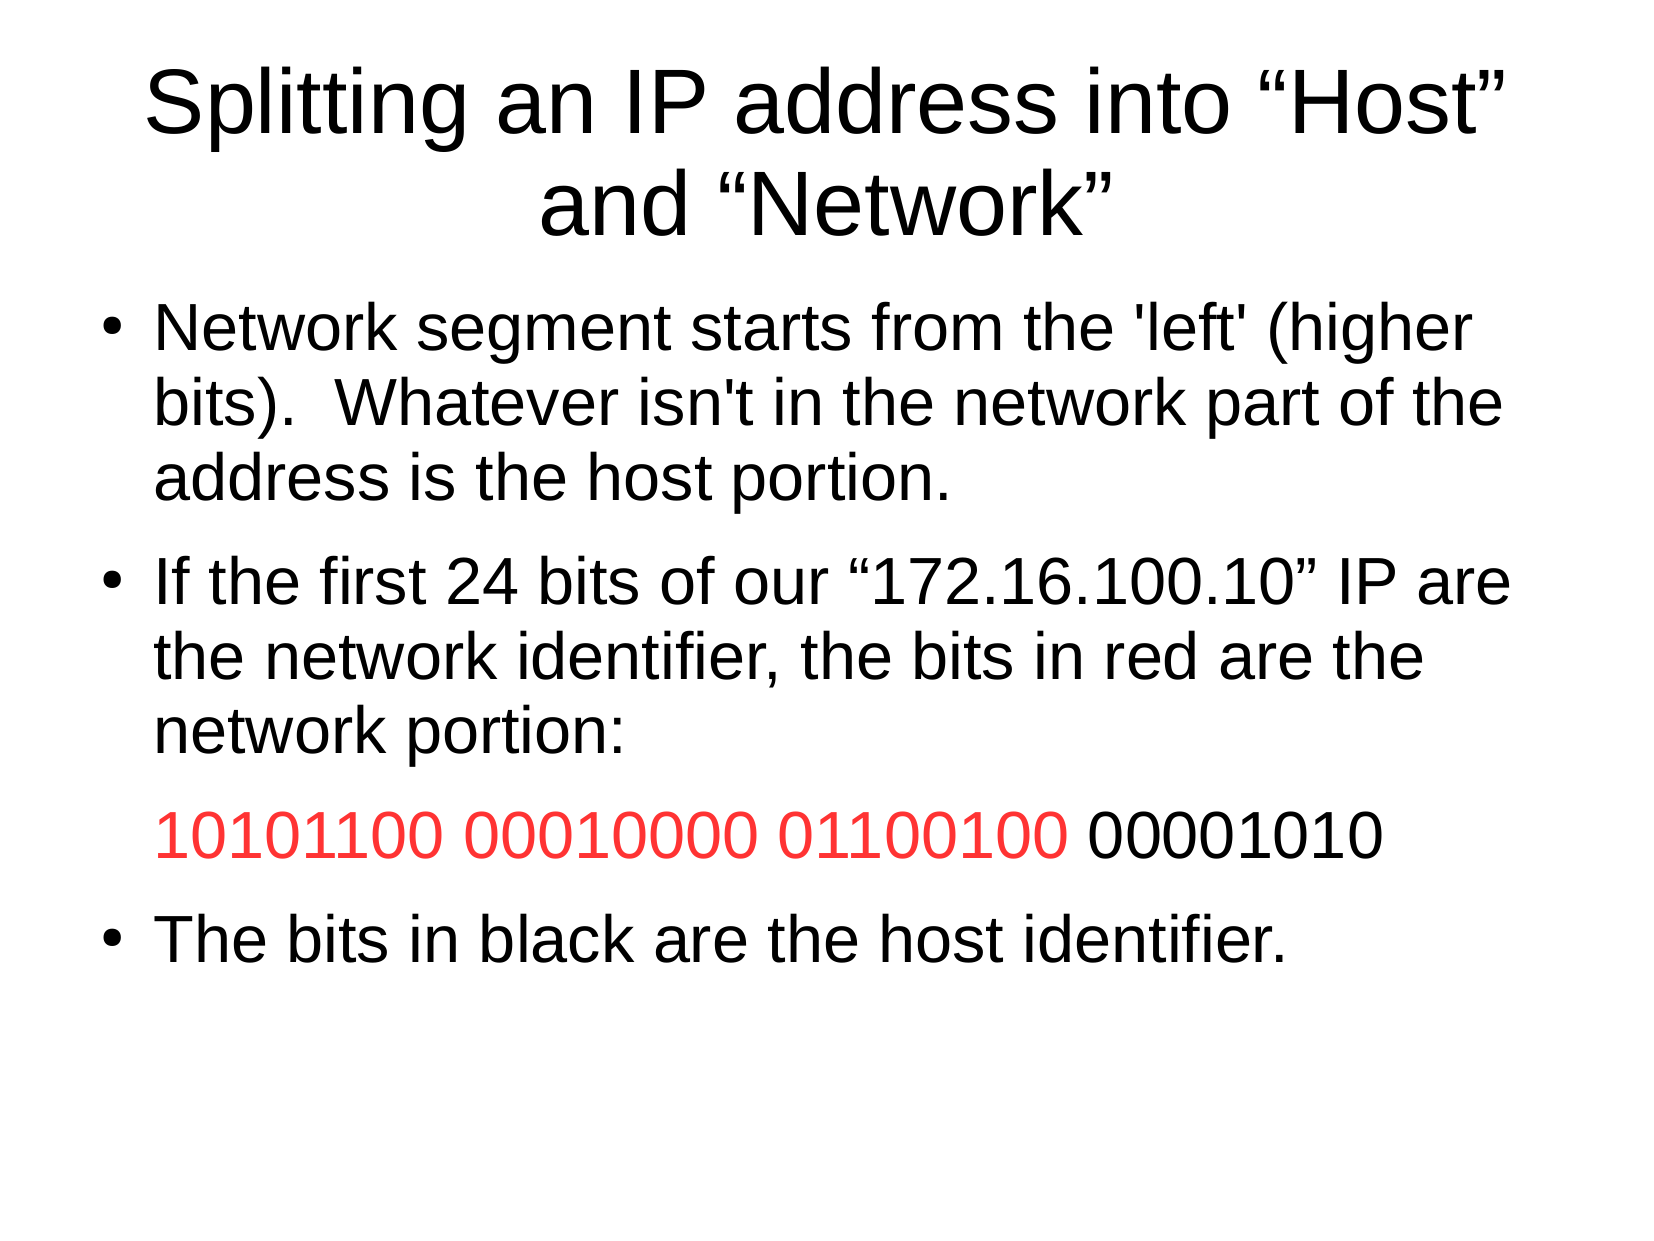

# Splitting an IP address into “Host” and “Network”
Network segment starts from the 'left' (higher bits). Whatever isn't in the network part of the address is the host portion.
If the first 24 bits of our “172.16.100.10” IP are the network identifier, the bits in red are the network portion:
10101100 00010000 01100100 00001010
The bits in black are the host identifier.